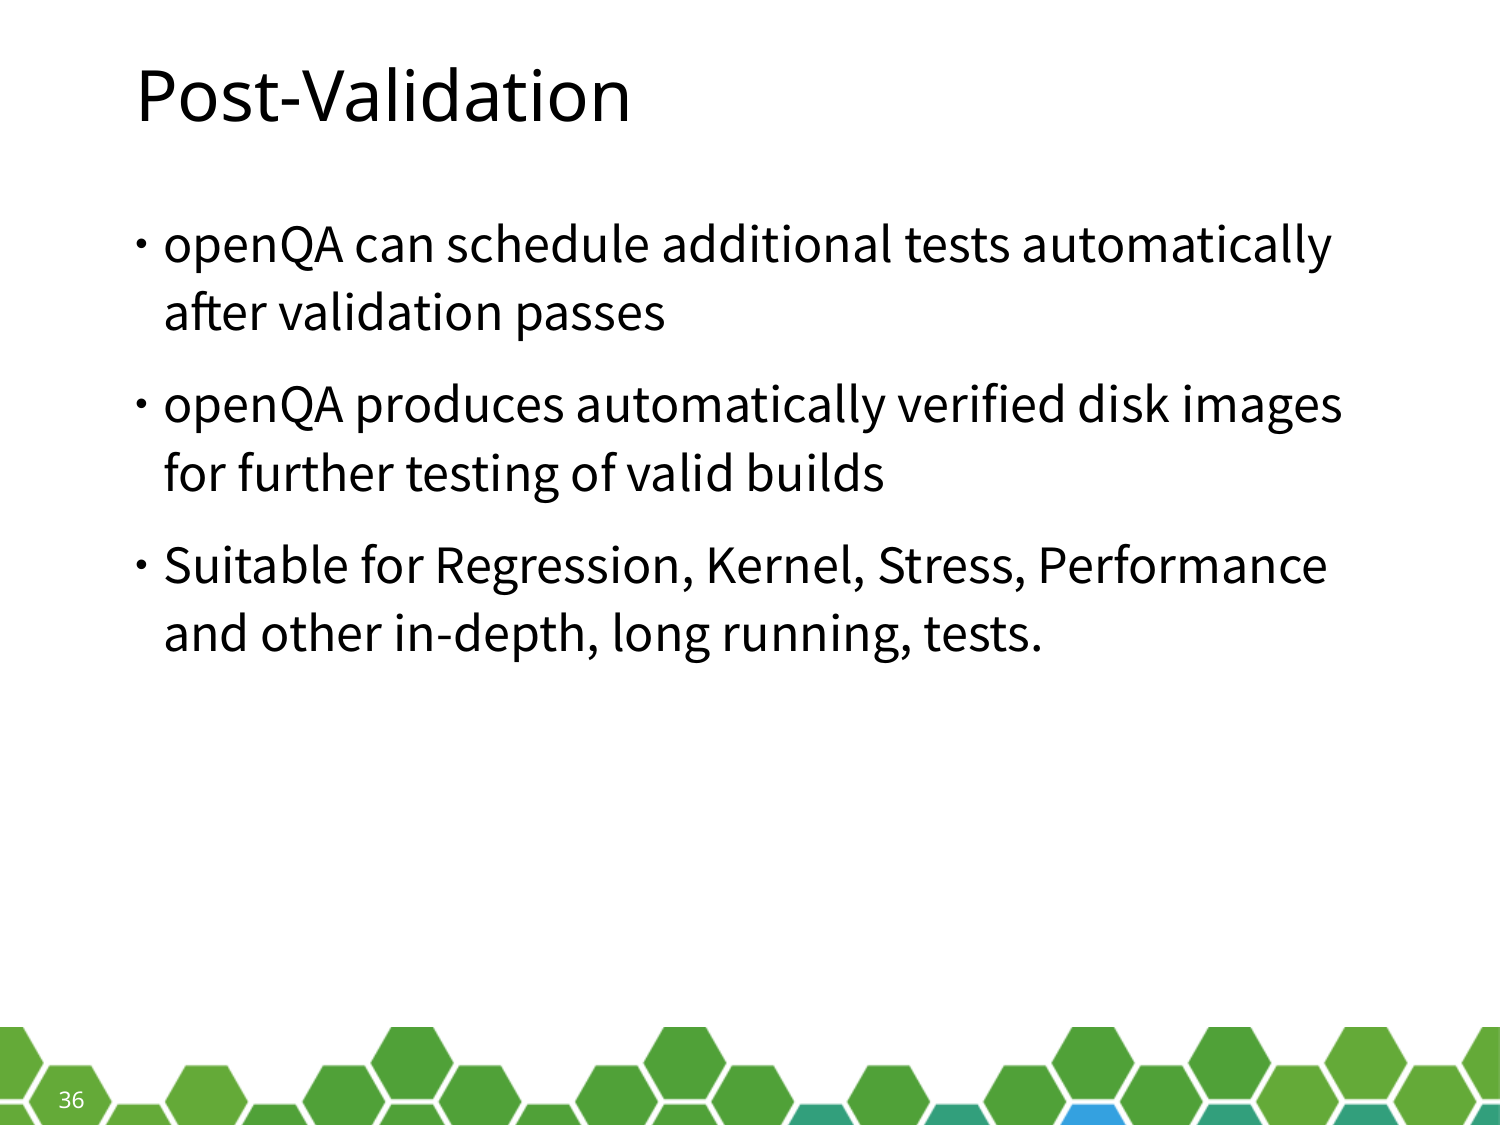

# Post-Validation
openQA can schedule additional tests automatically after validation passes
openQA produces automatically verified disk images for further testing of valid builds
Suitable for Regression, Kernel, Stress, Performance and other in-depth, long running, tests.